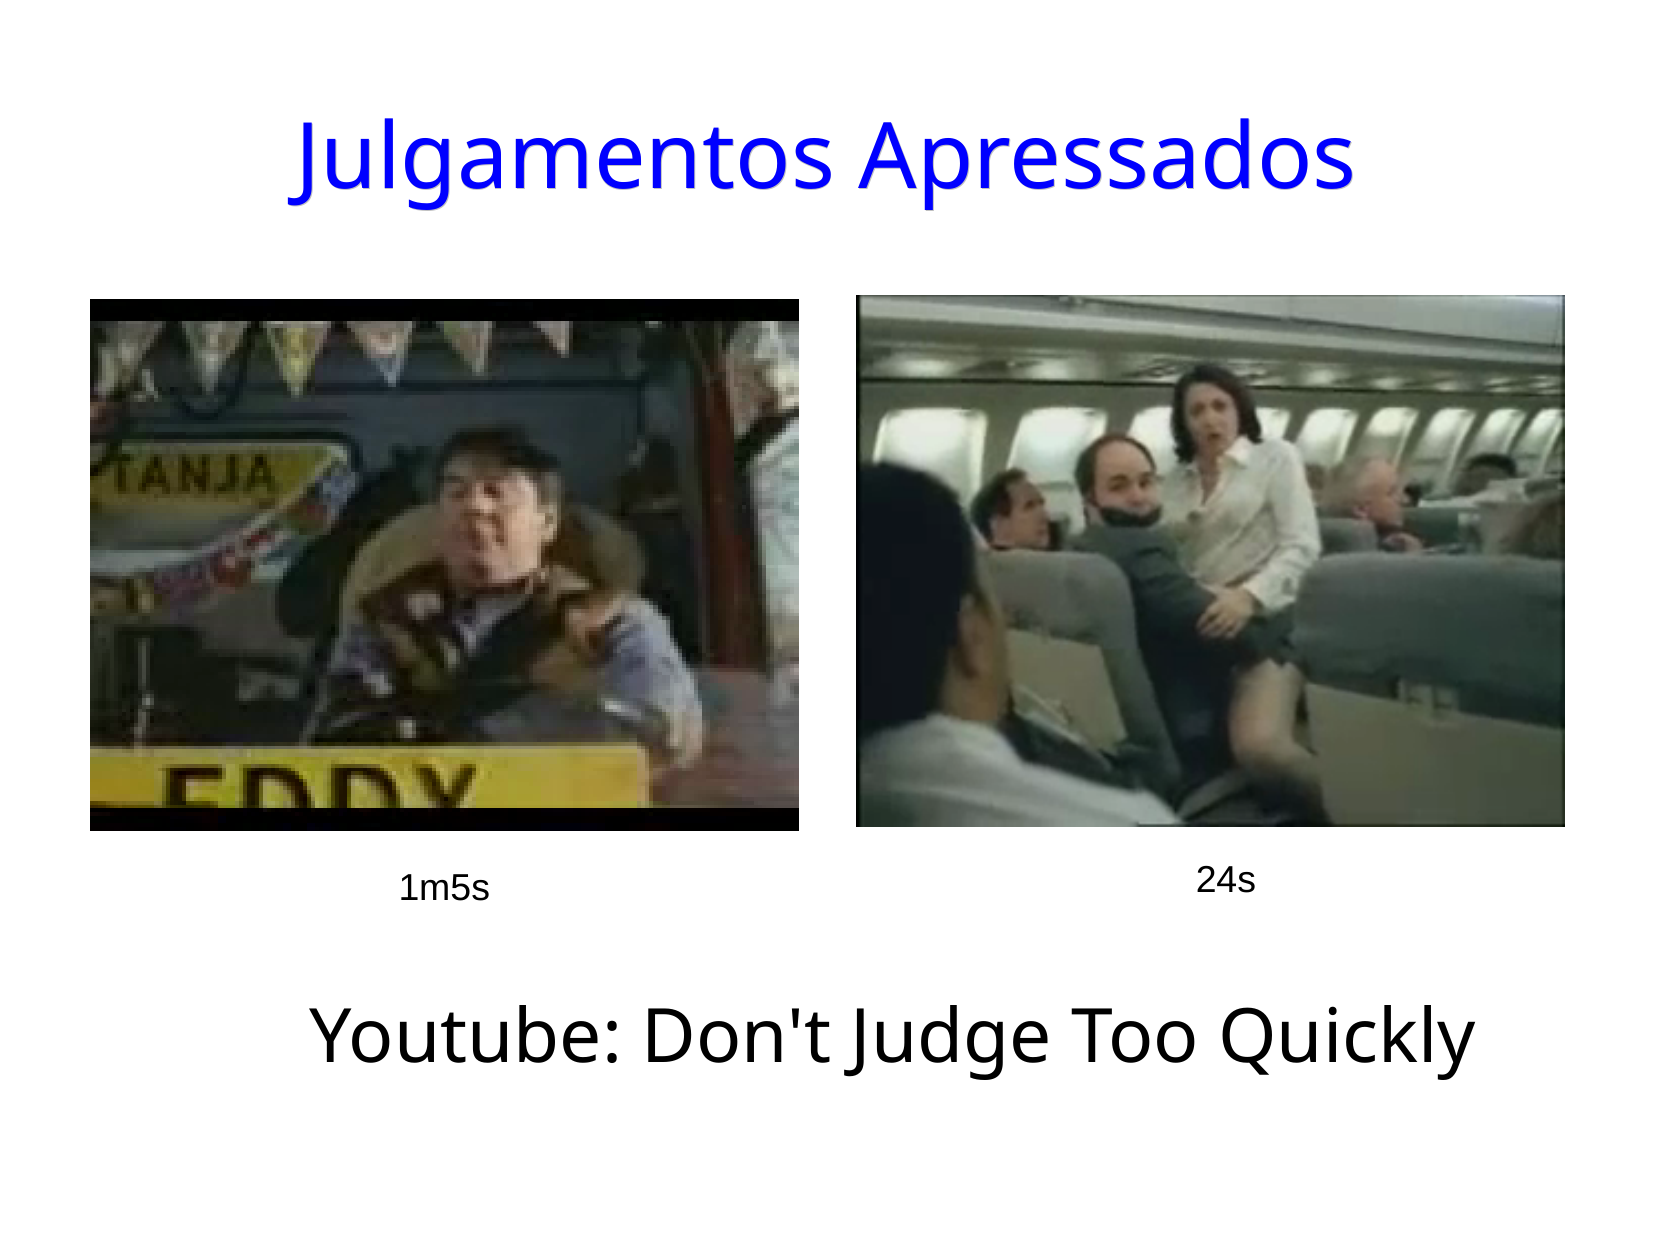

# Julgamentos Apressados
24s
1m5s
Youtube: Don't Judge Too Quickly